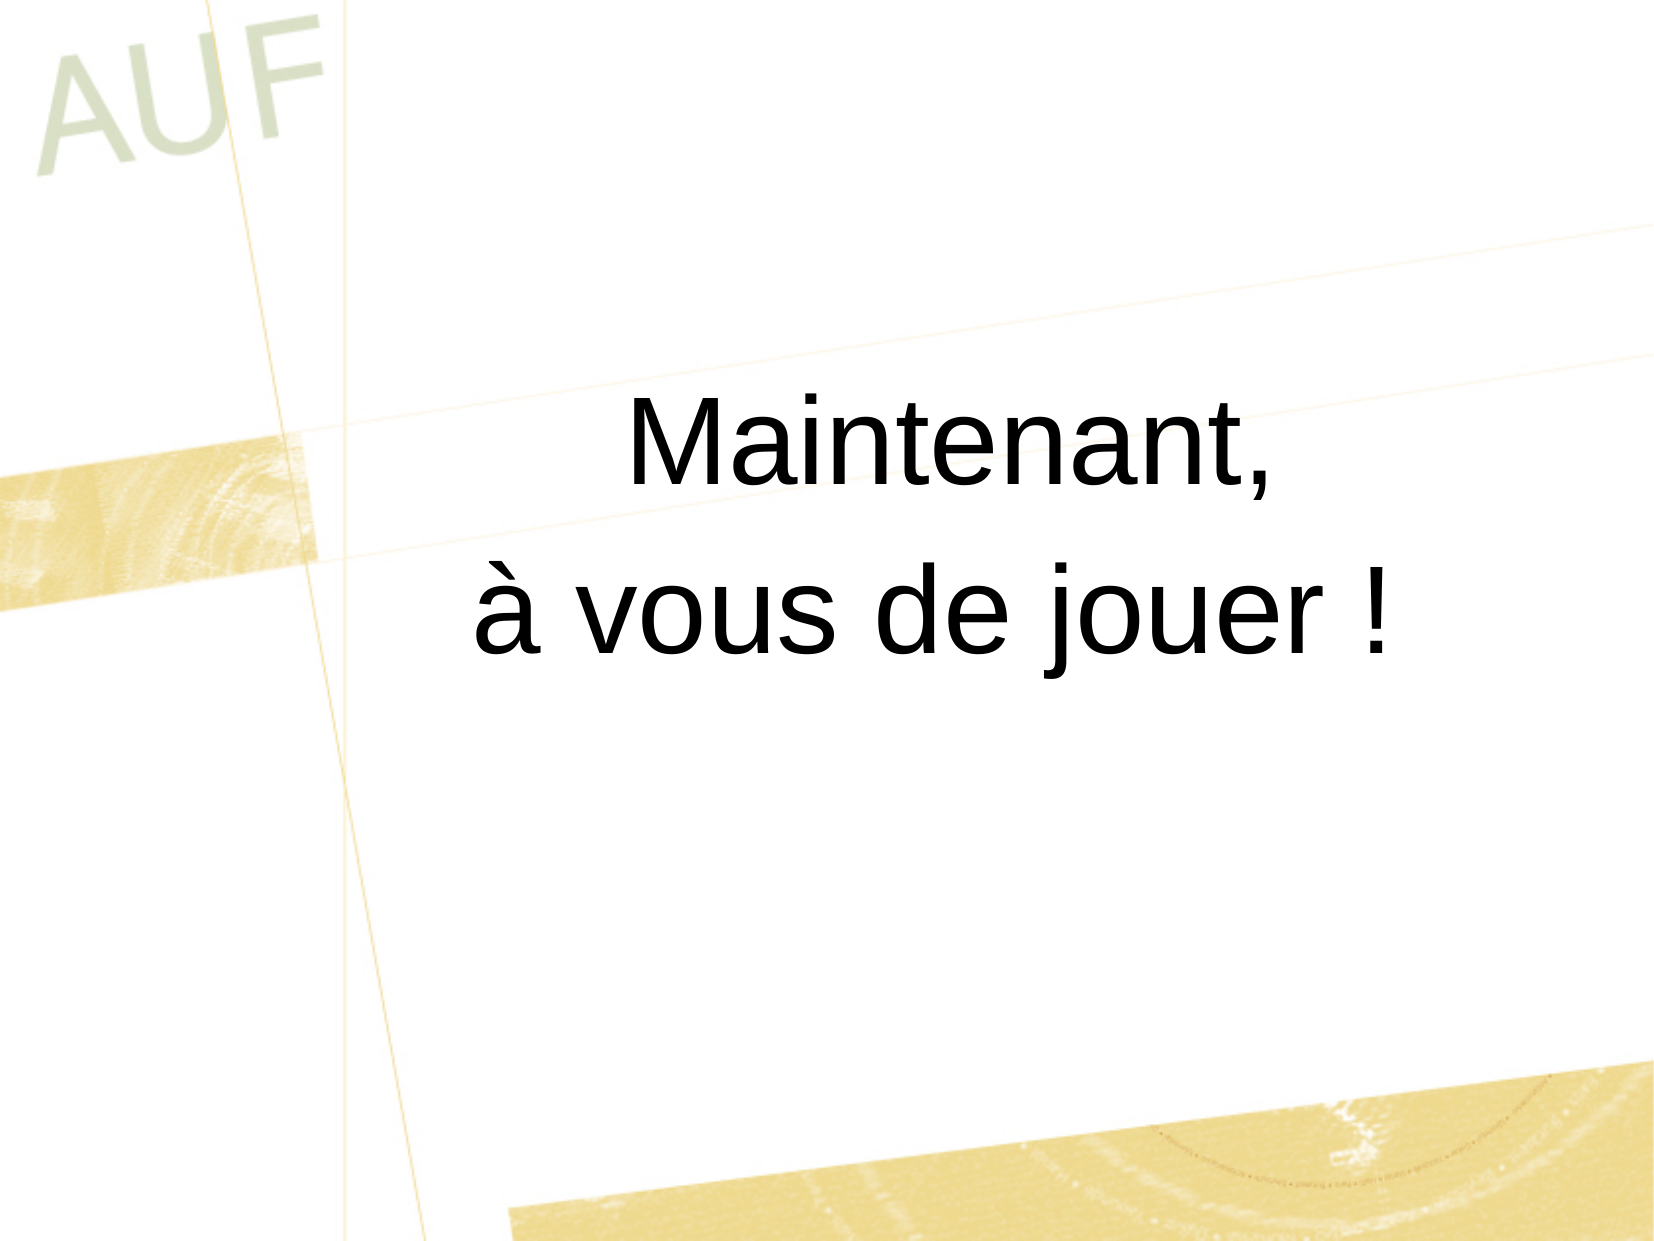

# Maintenant,
à vous de jouer !